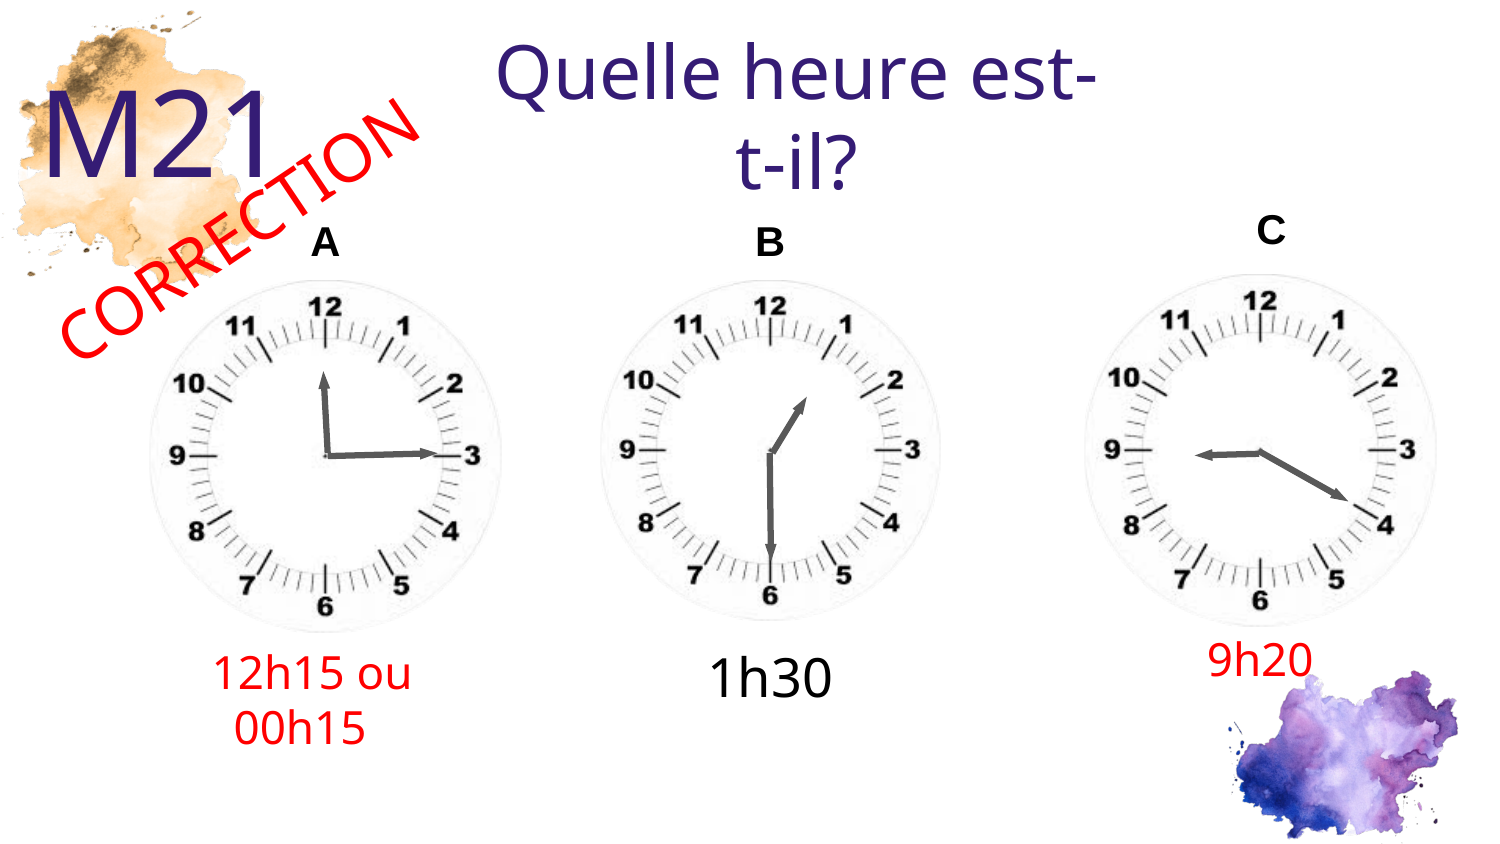

Quelle heure est-t-il?
M21
CORRECTION
C
A
B
9h20
 12h15 ou 00h15
1h30